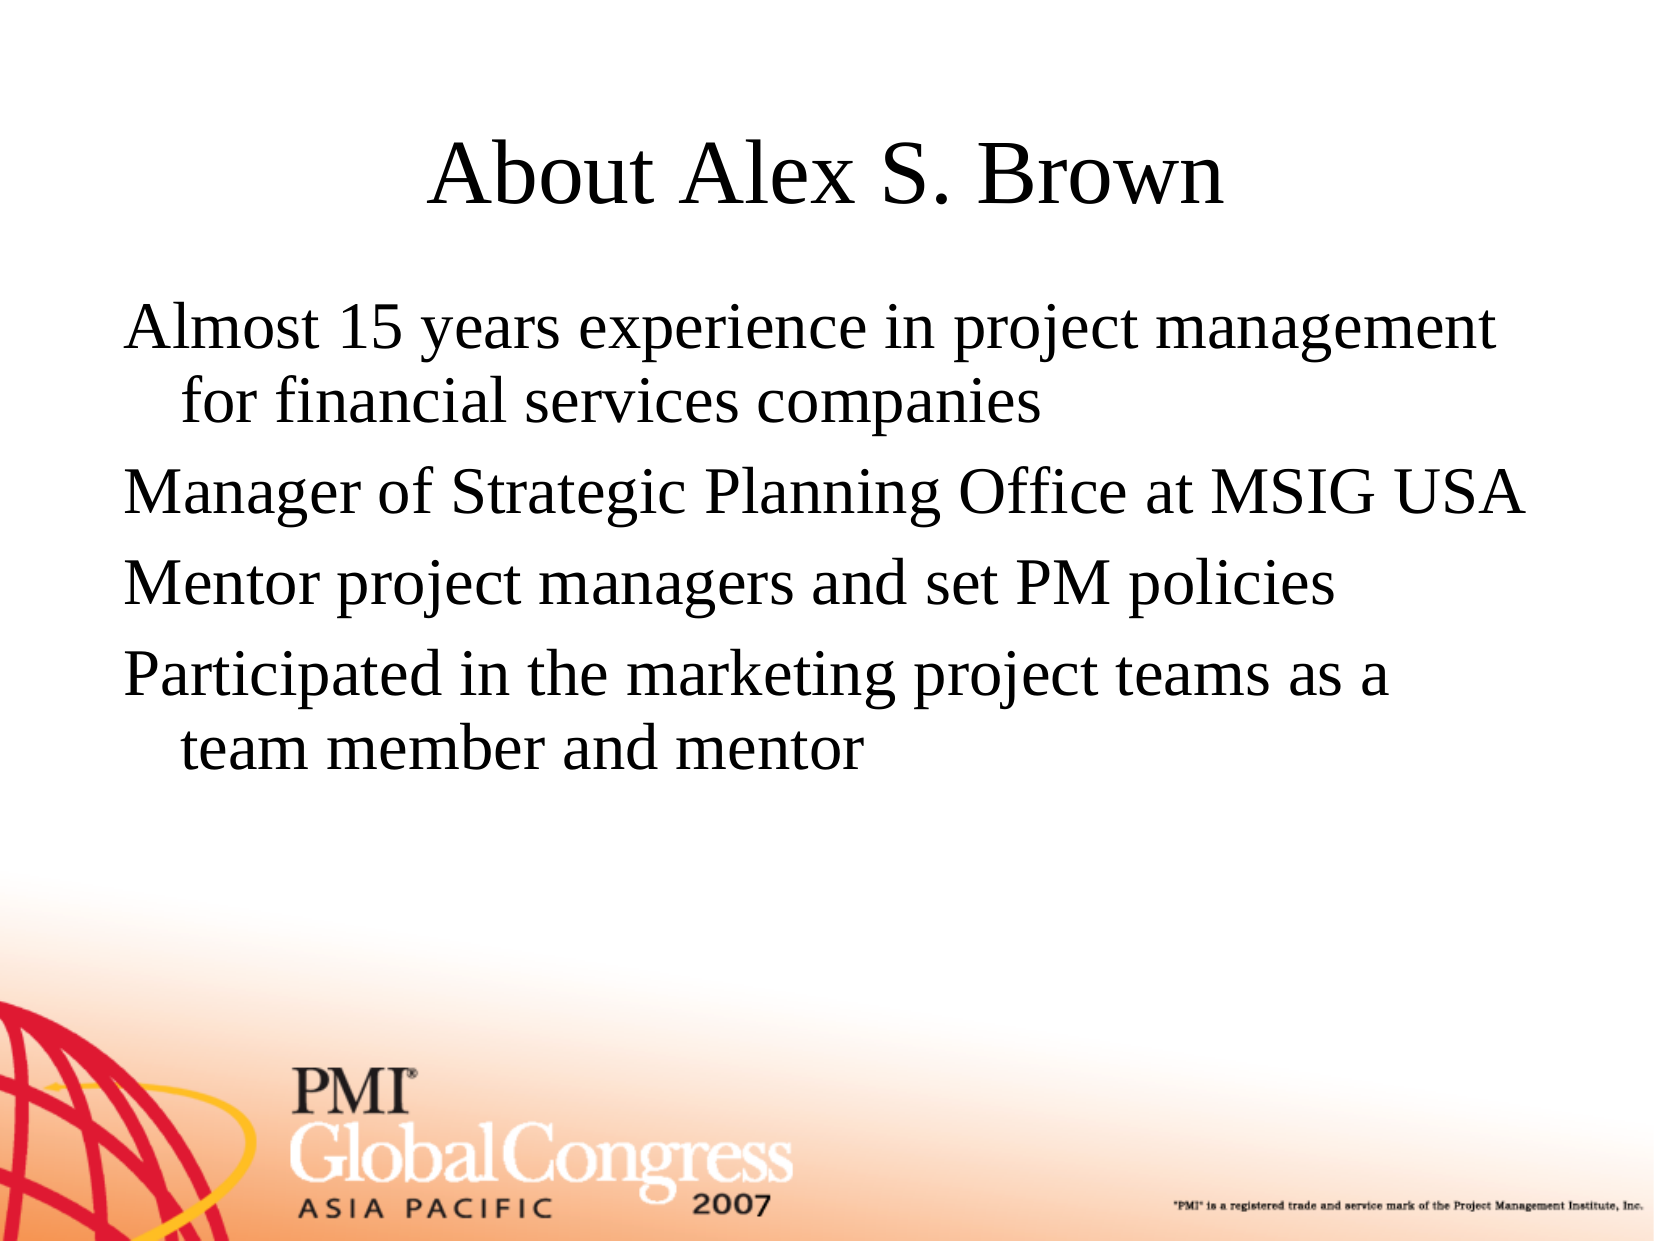

# About Alex S. Brown
Almost 15 years experience in project management for financial services companies
Manager of Strategic Planning Office at MSIG USA
Mentor project managers and set PM policies
Participated in the marketing project teams as a team member and mentor